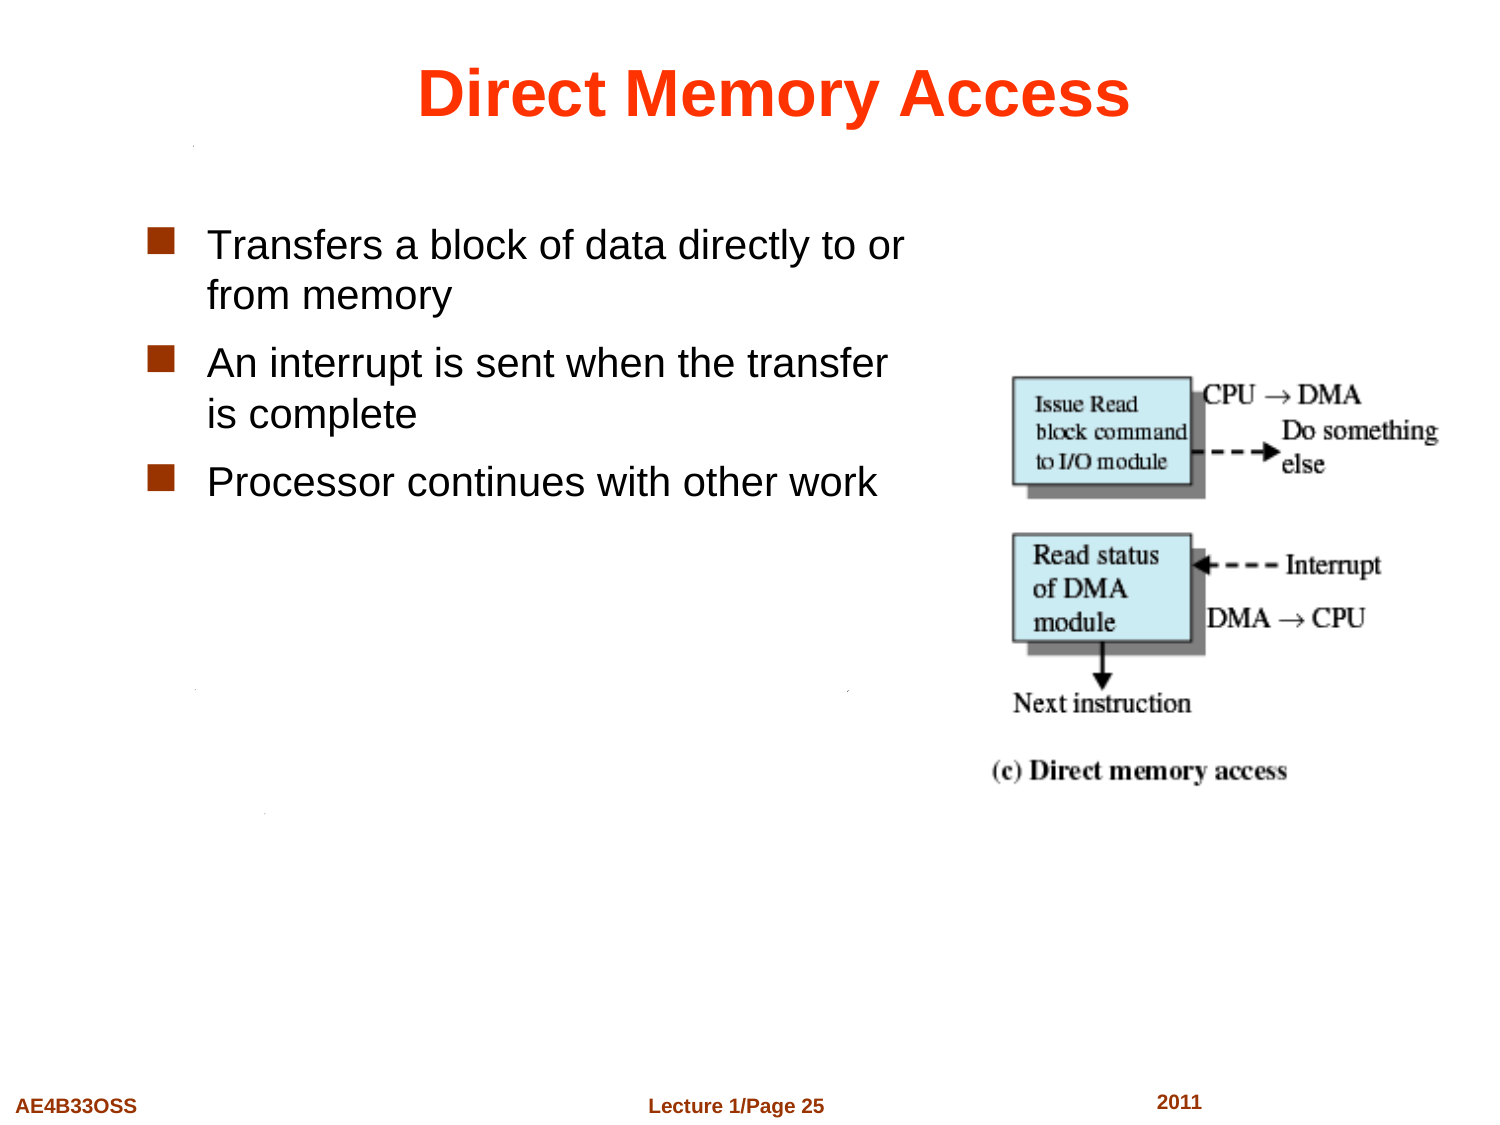

# Direct Memory Access
Transfers a block of data directly to or from memory
An interrupt is sent when the transfer is complete
Processor continues with other work